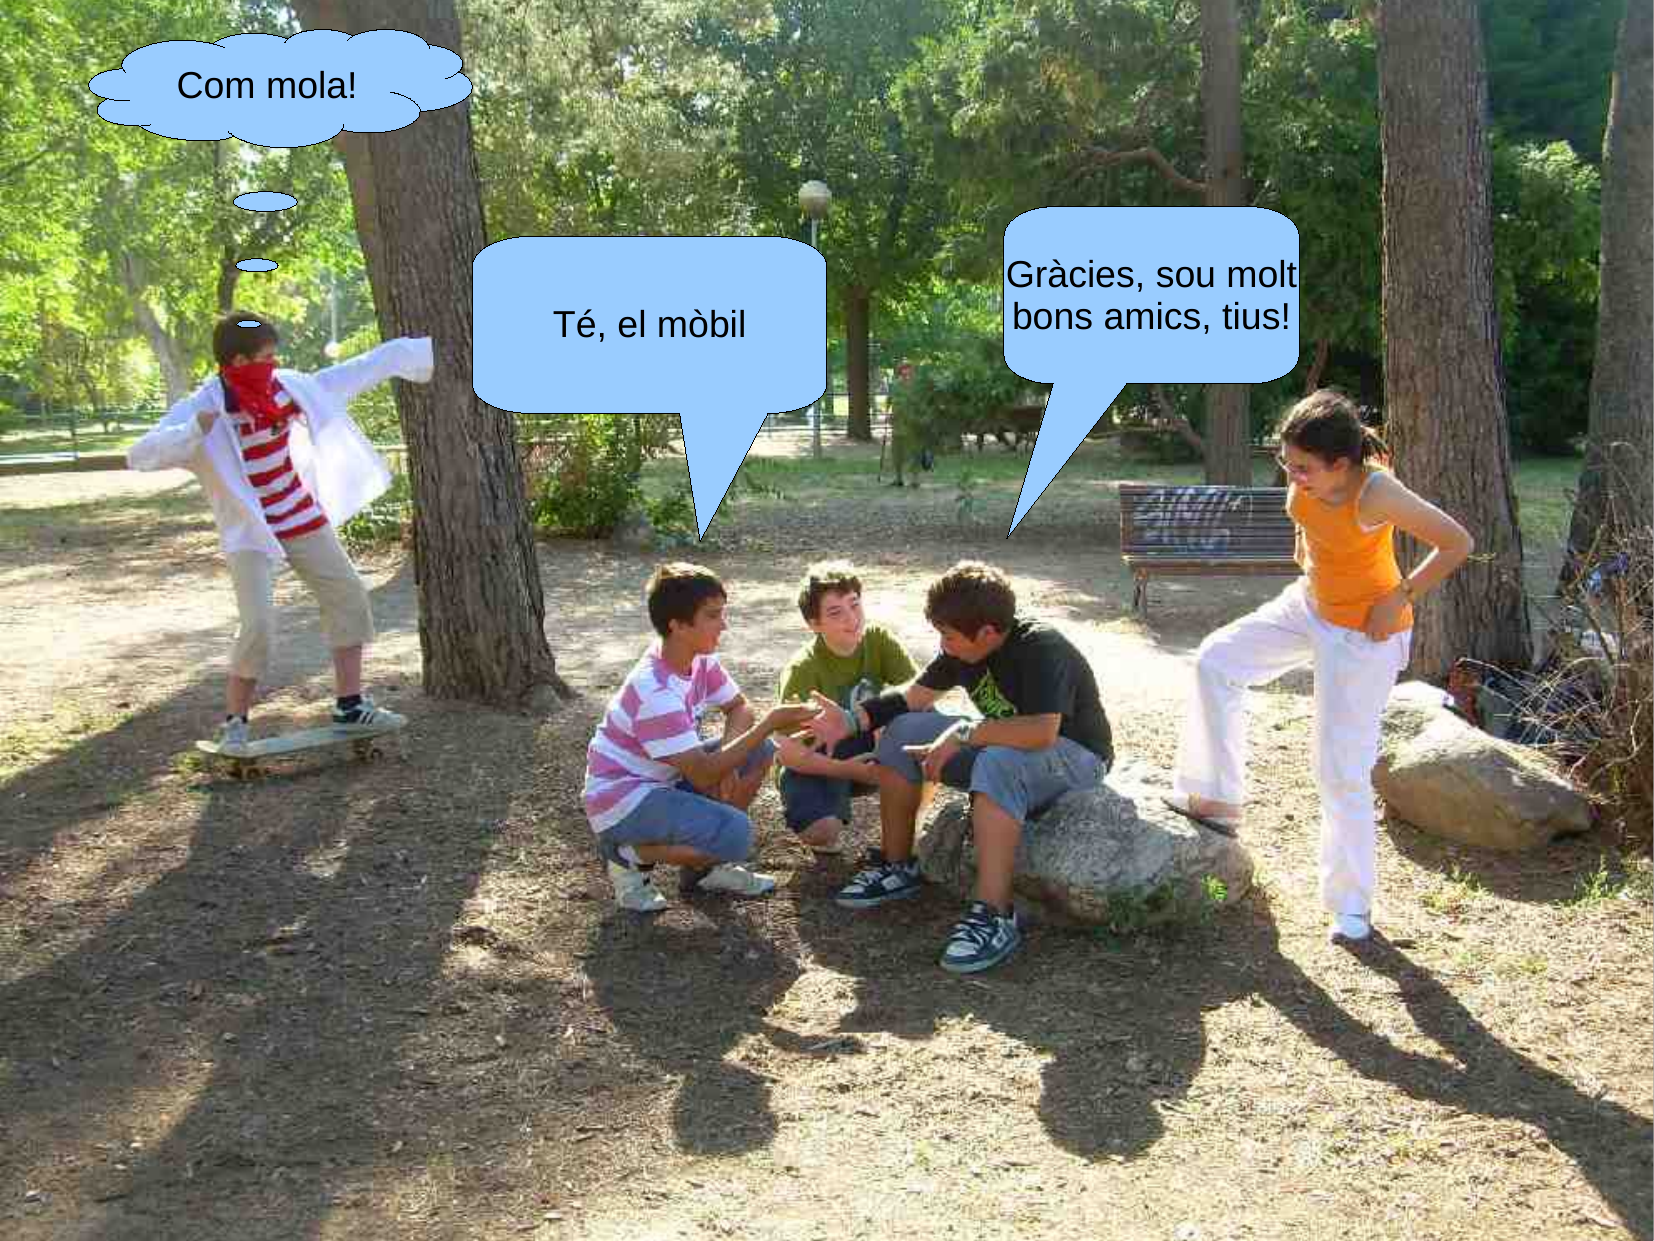

Com mola!
Gràcies, sou molt
bons amics, tius!
Té, el mòbil